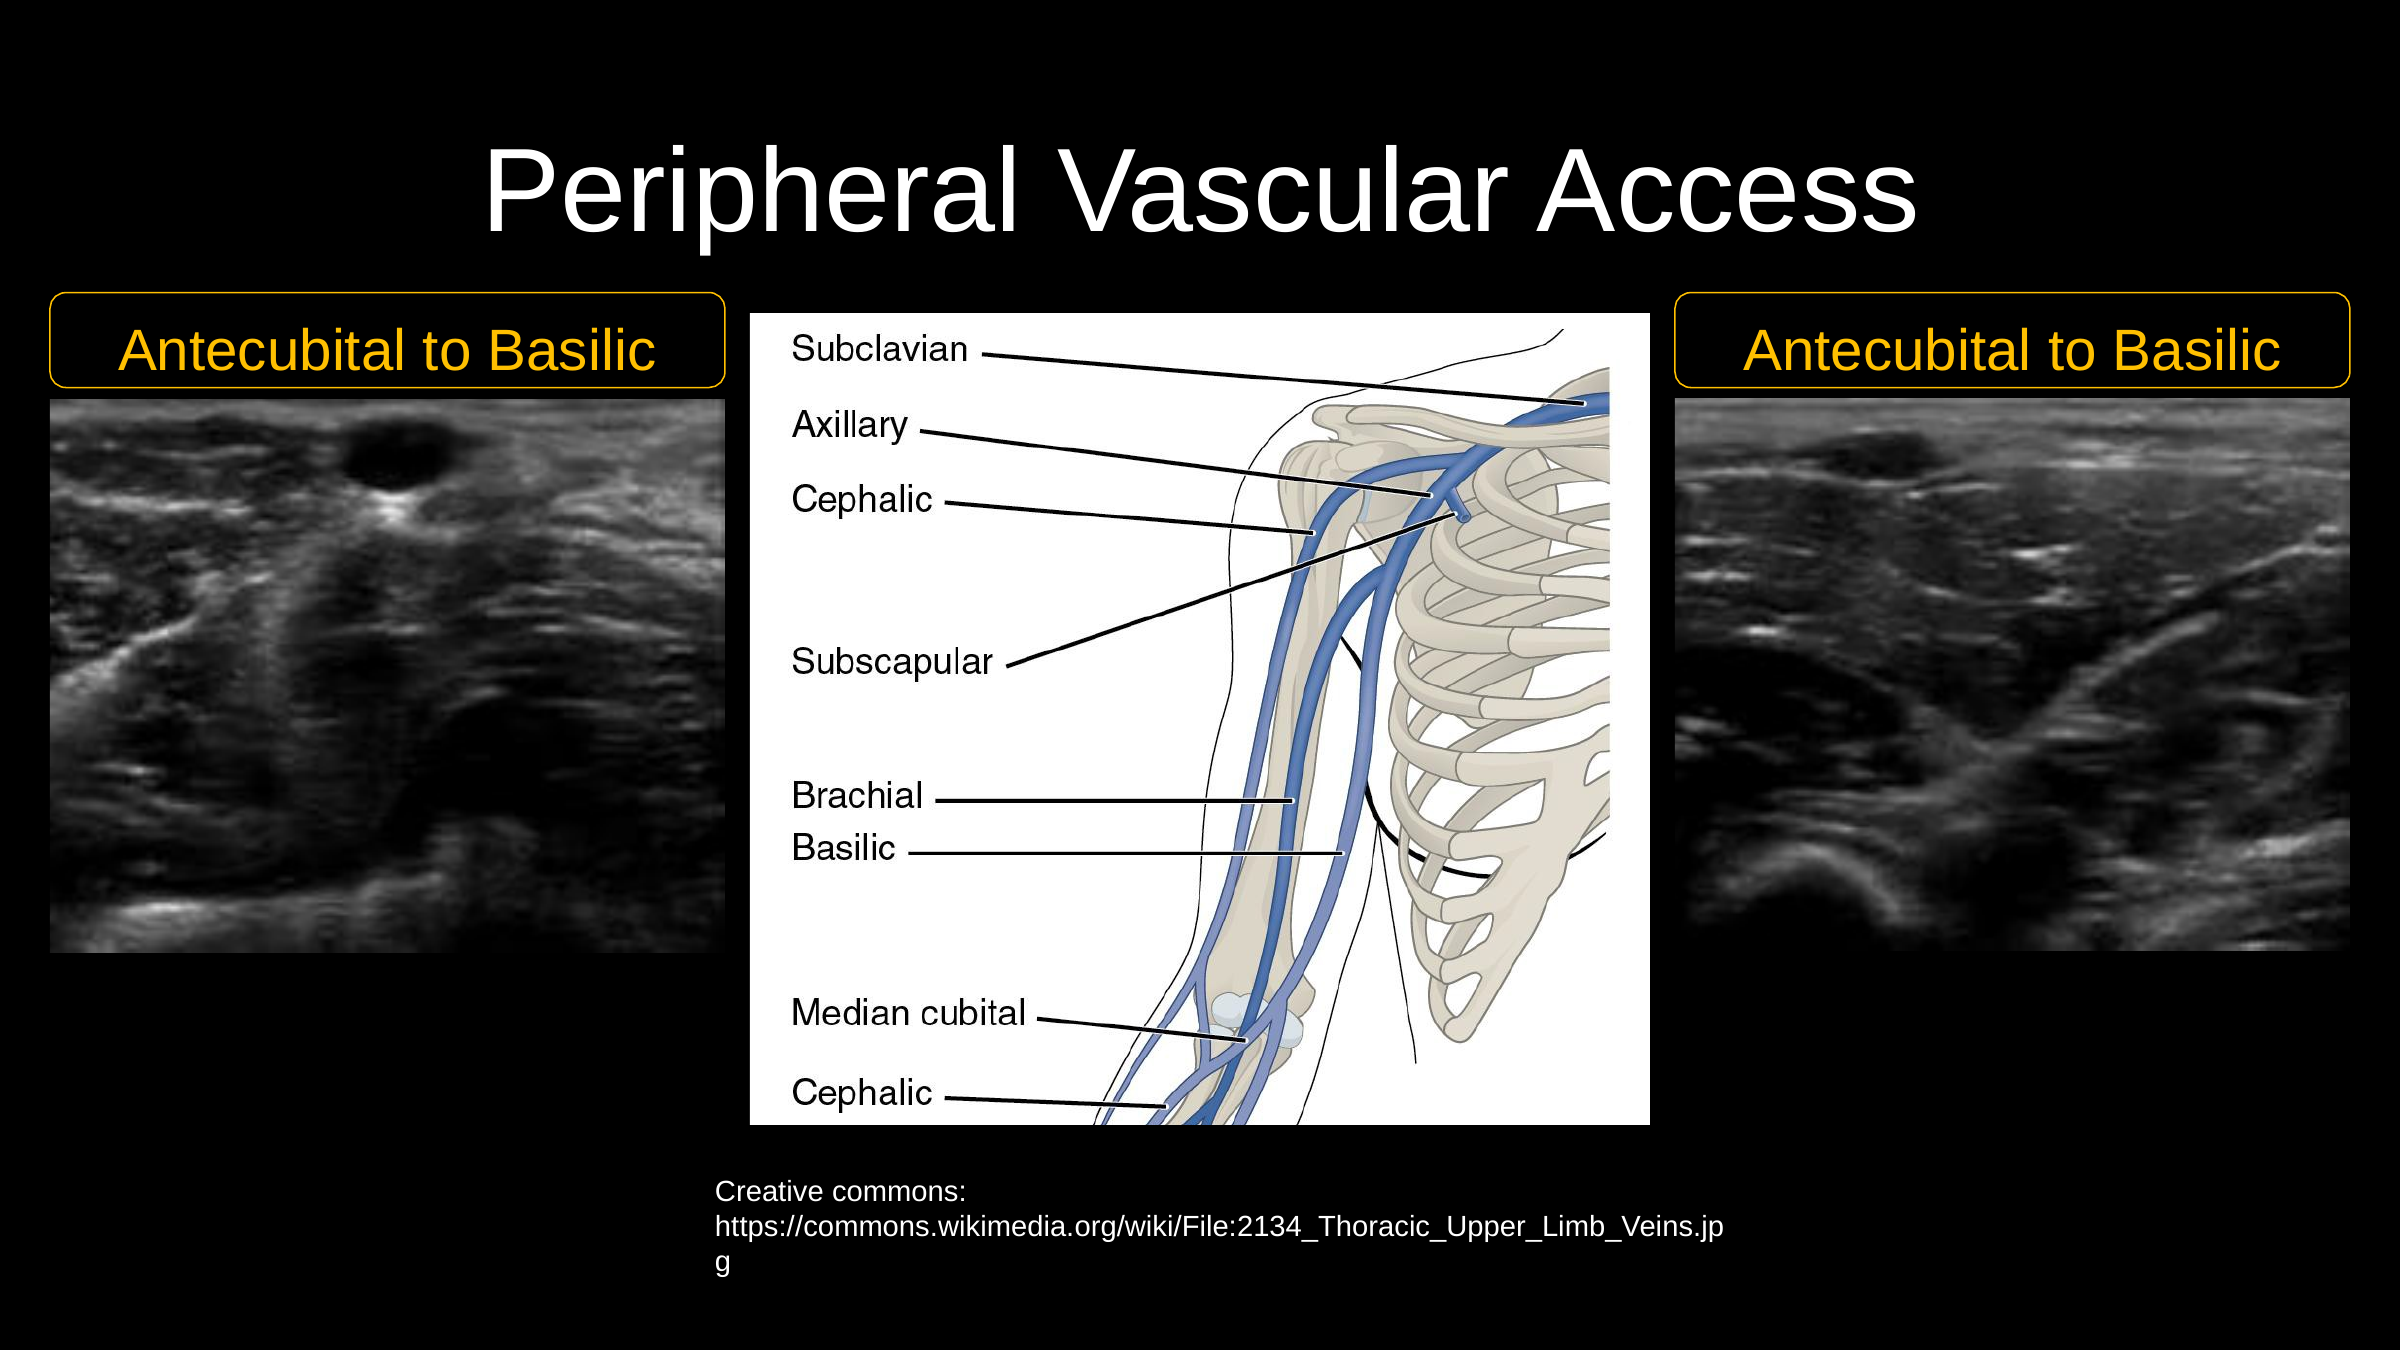

Peripheral	Vascular Access
Antecubital to Basilic
Antecubital to Basilic
Creative commons: https://commons.wikimedia.org/wiki/File:2134_Thoracic_Upper_Limb_Veins.jpg